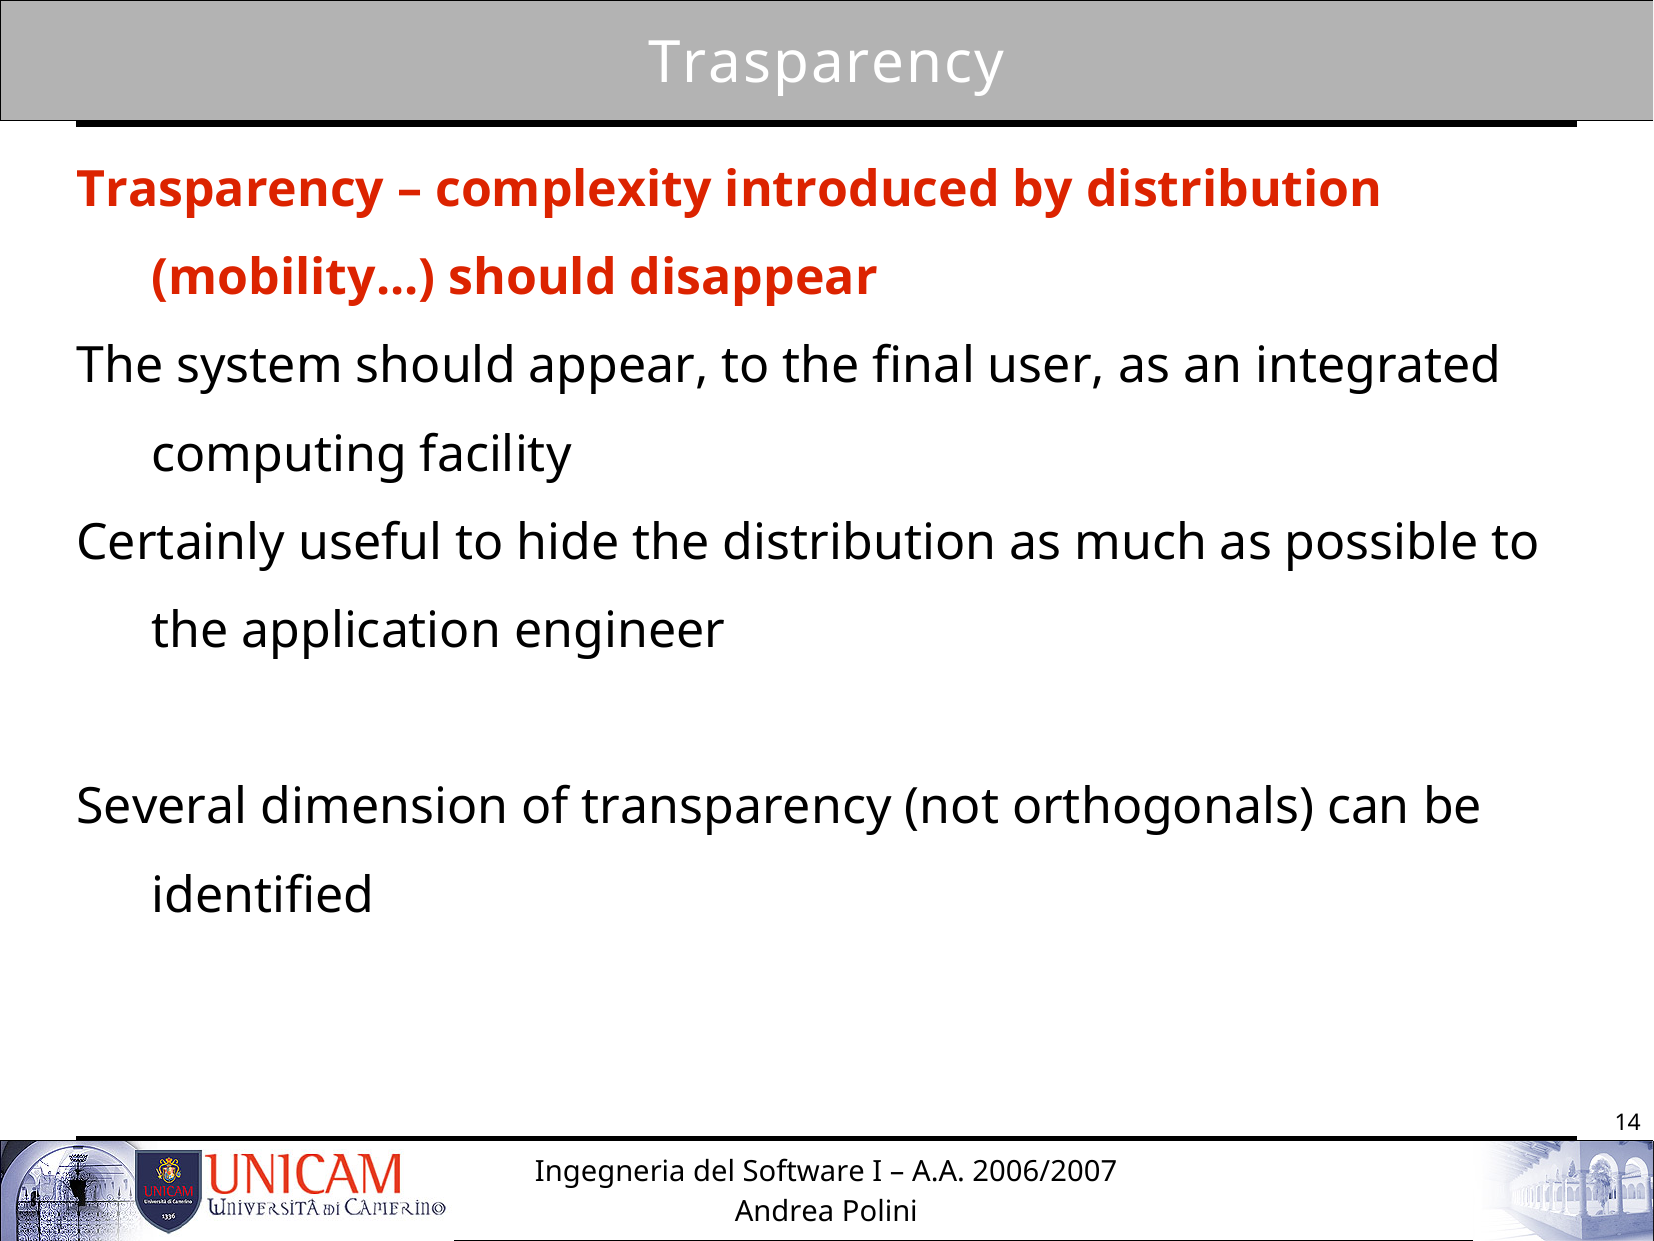

# Trasparency
Trasparency – complexity introduced by distribution (mobility...) should disappear
The system should appear, to the final user, as an integrated computing facility
Certainly useful to hide the distribution as much as possible to the application engineer
Several dimension of transparency (not orthogonals) can be identified
14